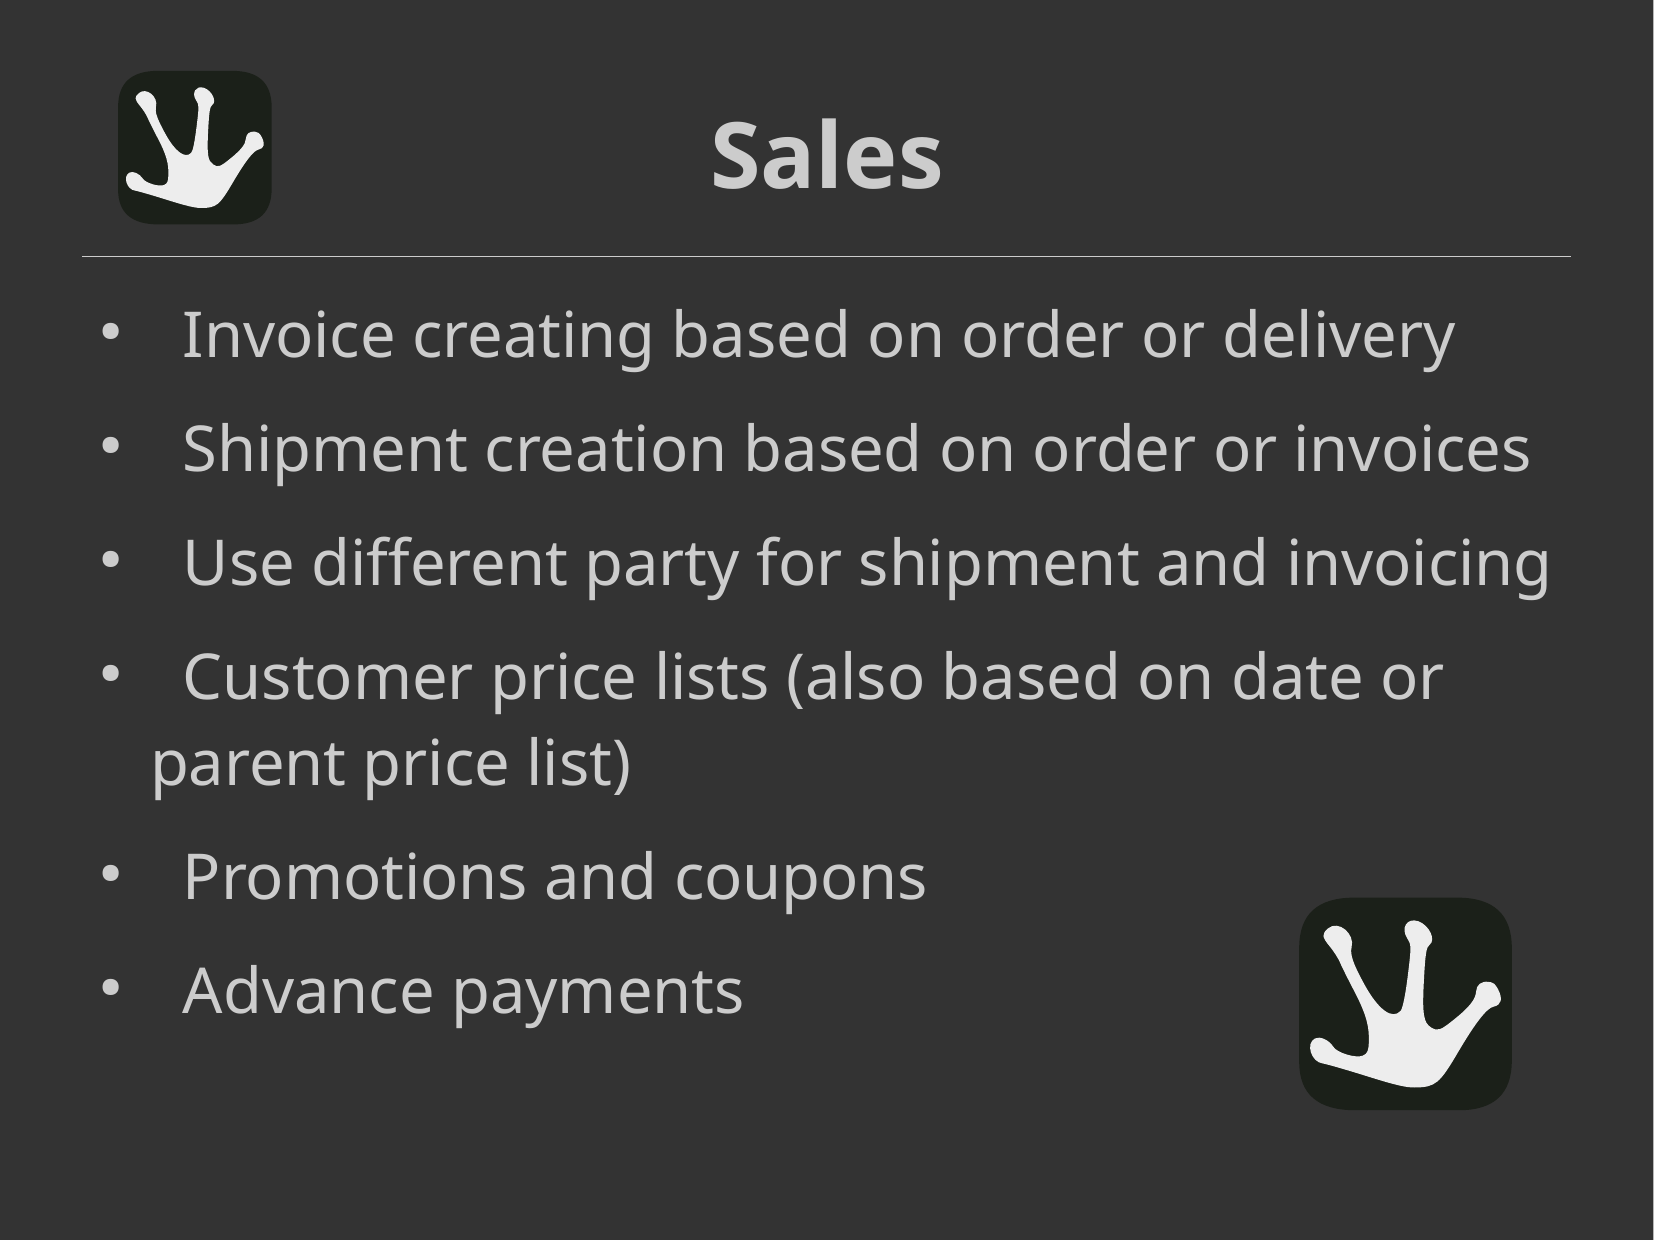

# Sales
 Invoice creating based on order or delivery
 Shipment creation based on order or invoices
 Use different party for shipment and invoicing
 Customer price lists (also based on date or parent price list)
 Promotions and coupons
 Advance payments